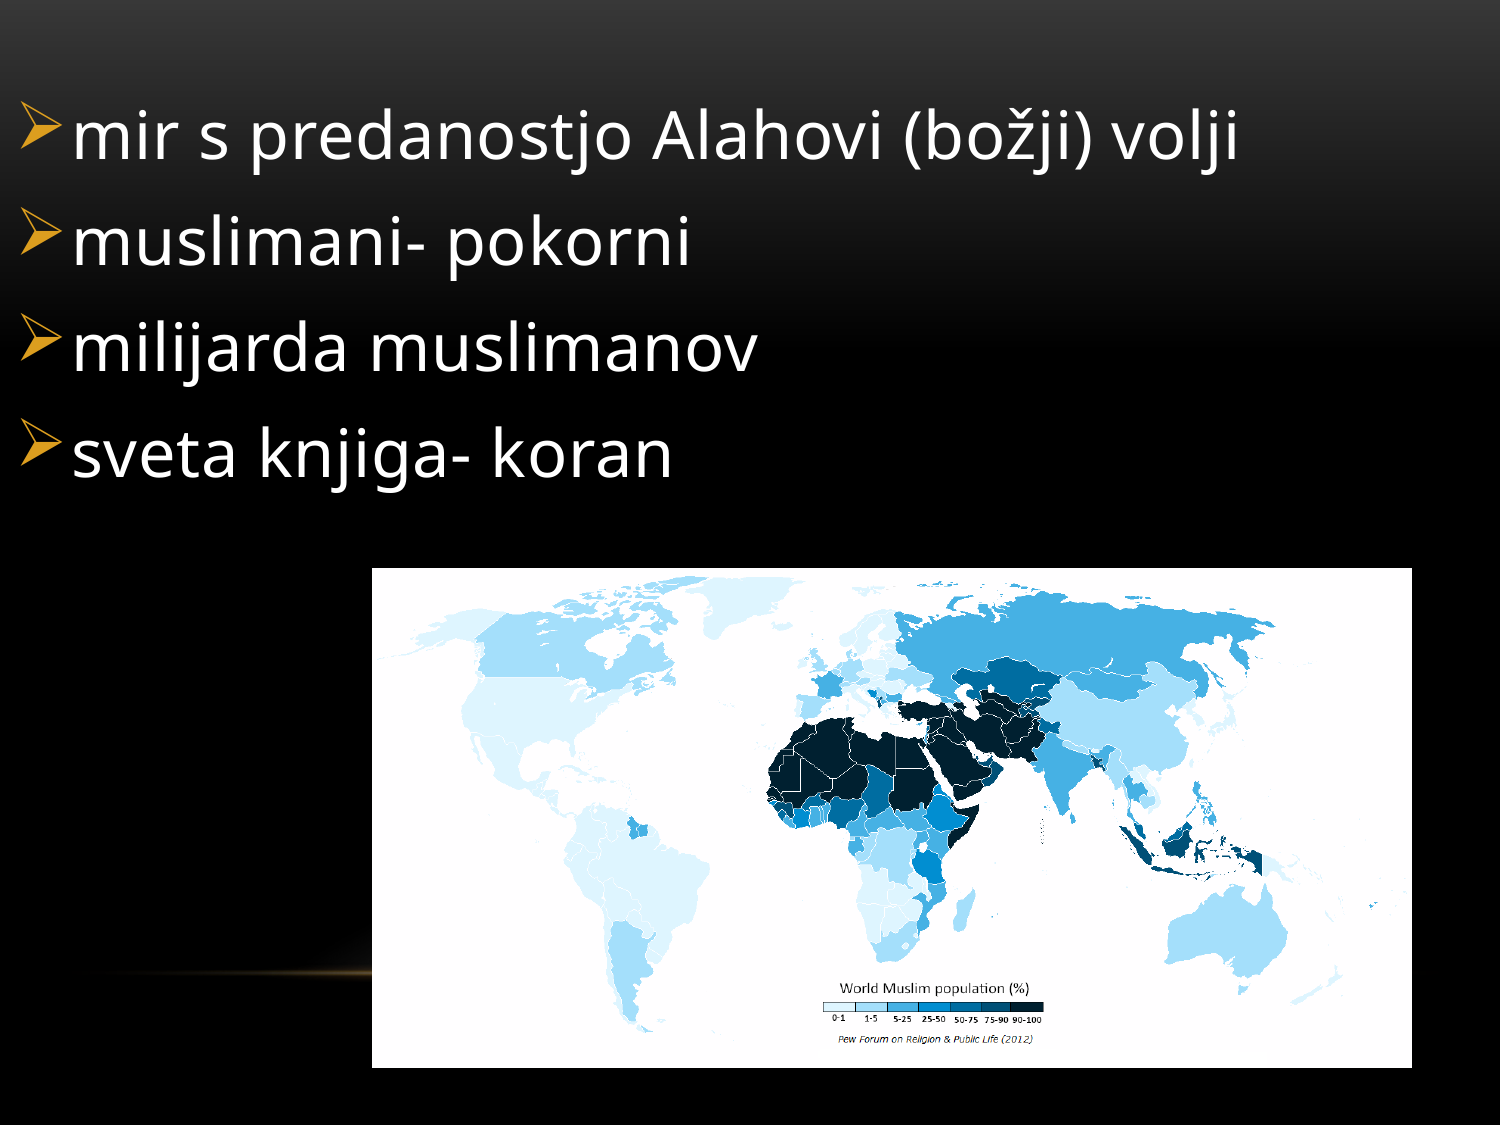

# mir s predanostjo Alahovi (božji) volji
muslimani- pokorni
milijarda muslimanov
sveta knjiga- koran